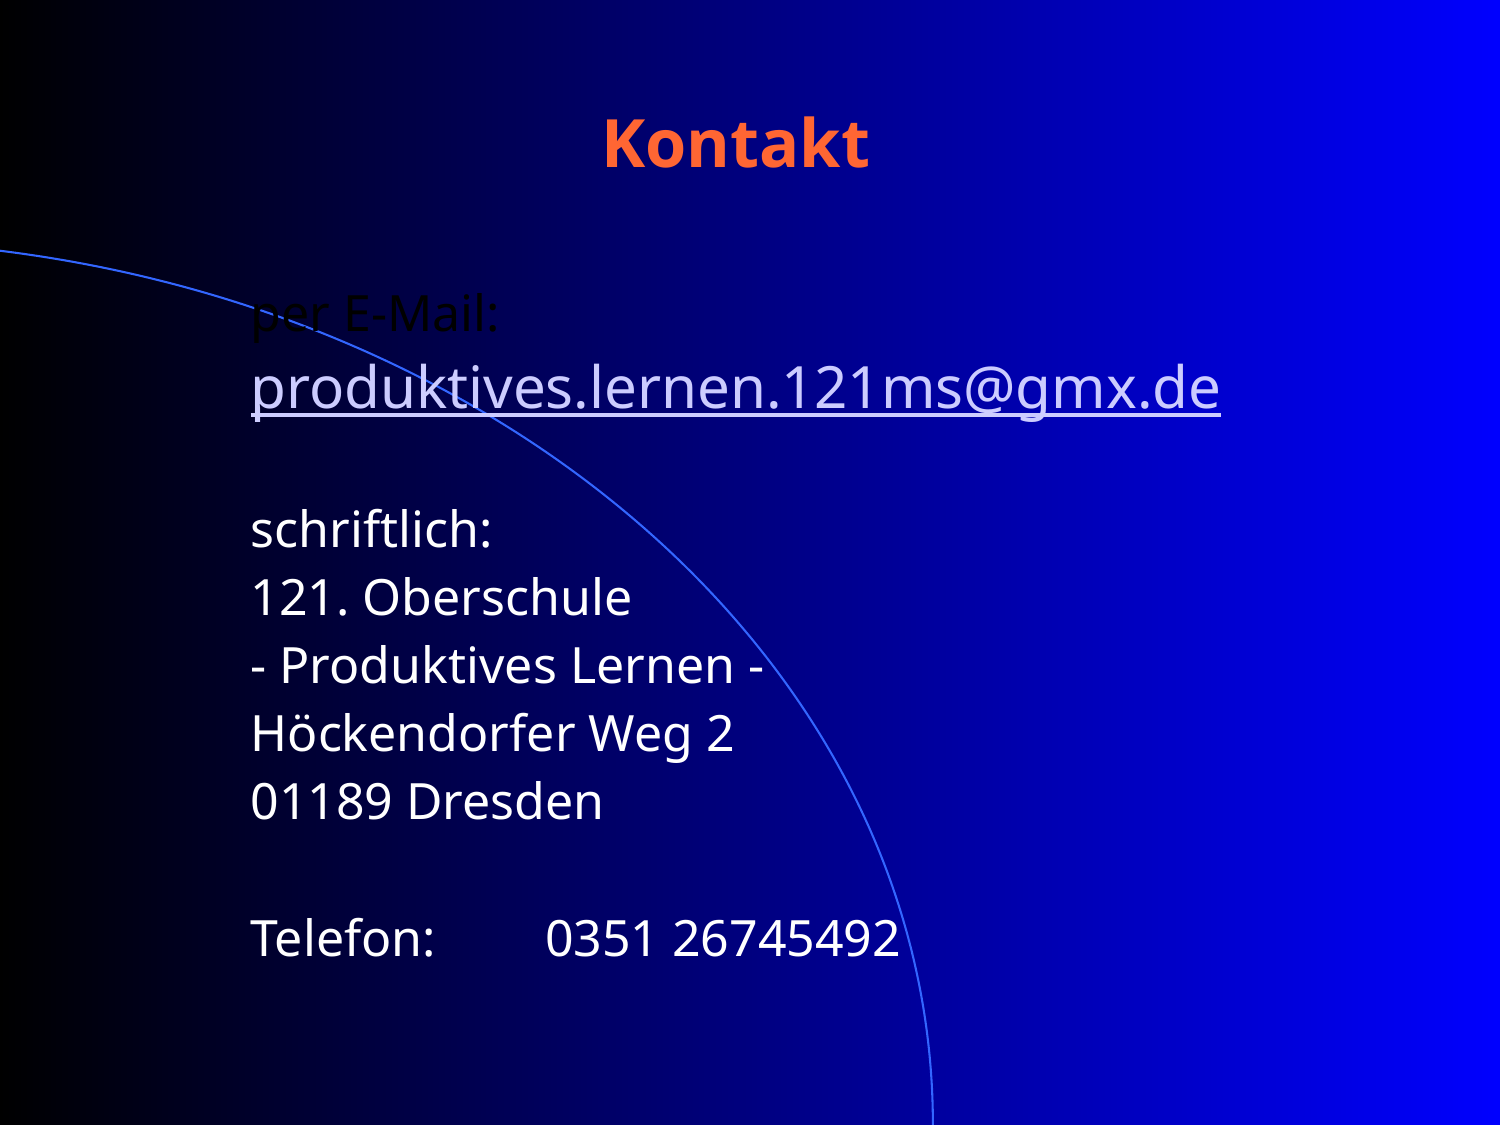

Kontakt
per E-Mail:
produktives.lernen.121ms@gmx.de
schriftlich:
121. Oberschule
- Produktives Lernen -
Höckendorfer Weg 2
01189 Dresden
Telefon: 	0351 26745492